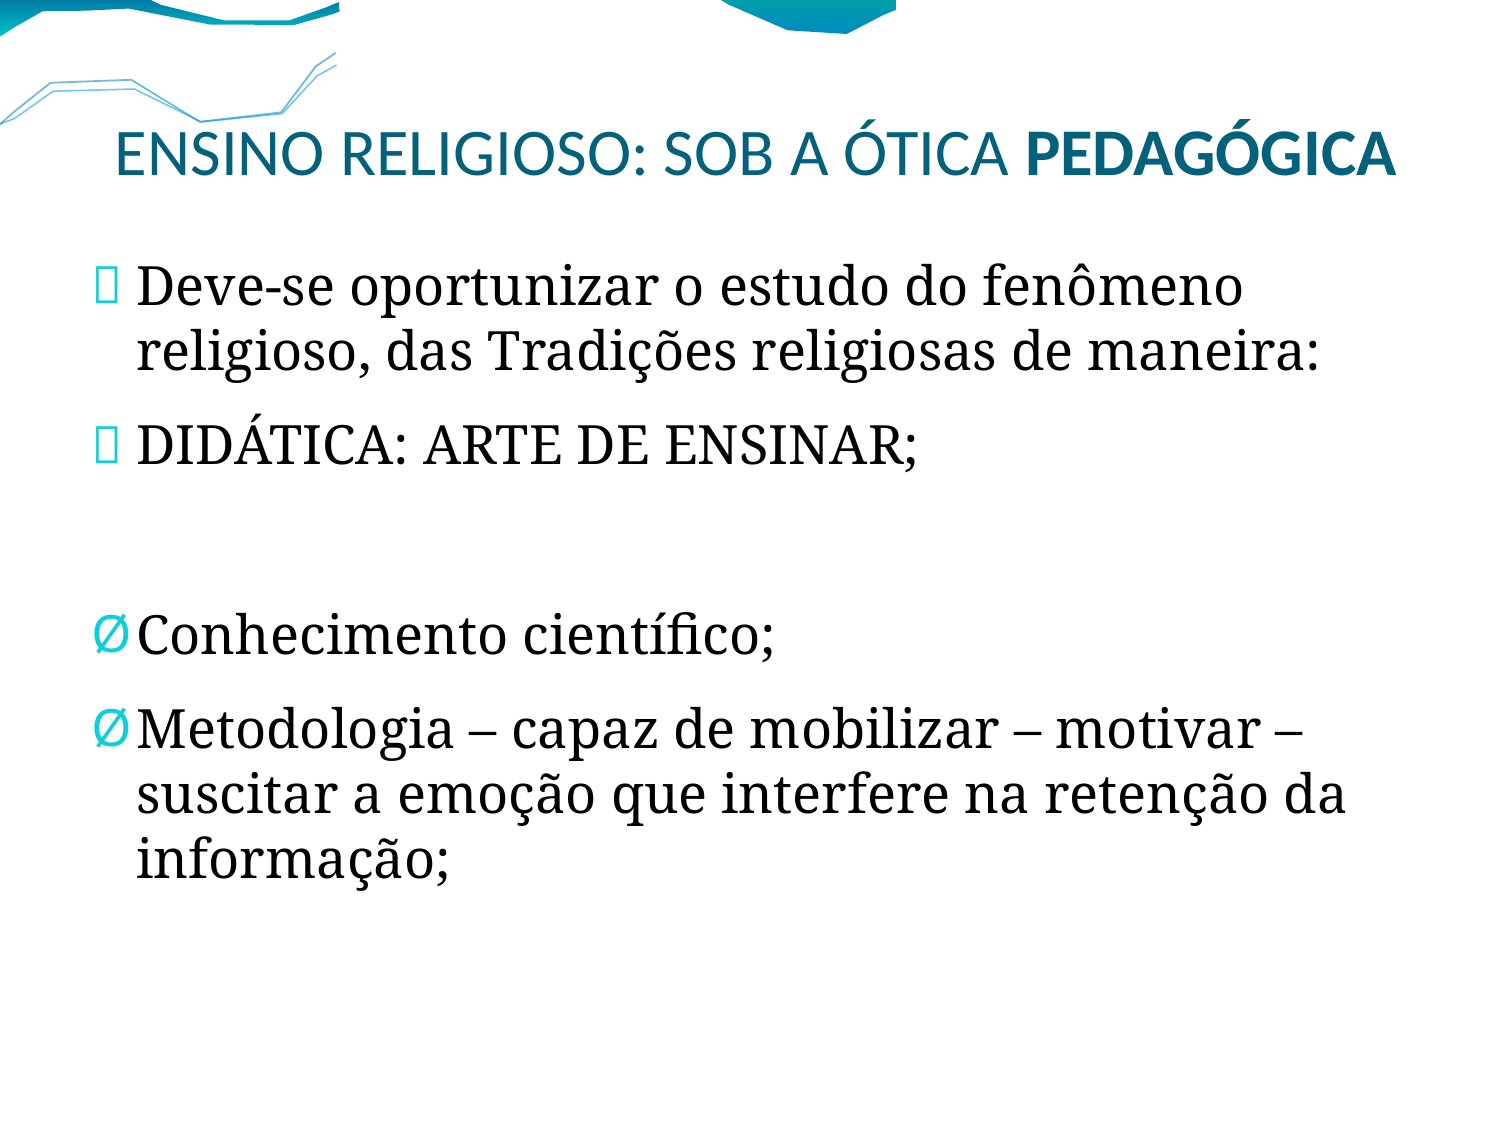

# ENSINO RELIGIOSO: SOB A ÓTICA PEDAGÓGICA
Deve-se oportunizar o estudo do fenômeno religioso, das Tradições religiosas de maneira:
DIDÁTICA: ARTE DE ENSINAR;
Conhecimento científico;
Metodologia – capaz de mobilizar – motivar – suscitar a emoção que interfere na retenção da informação;